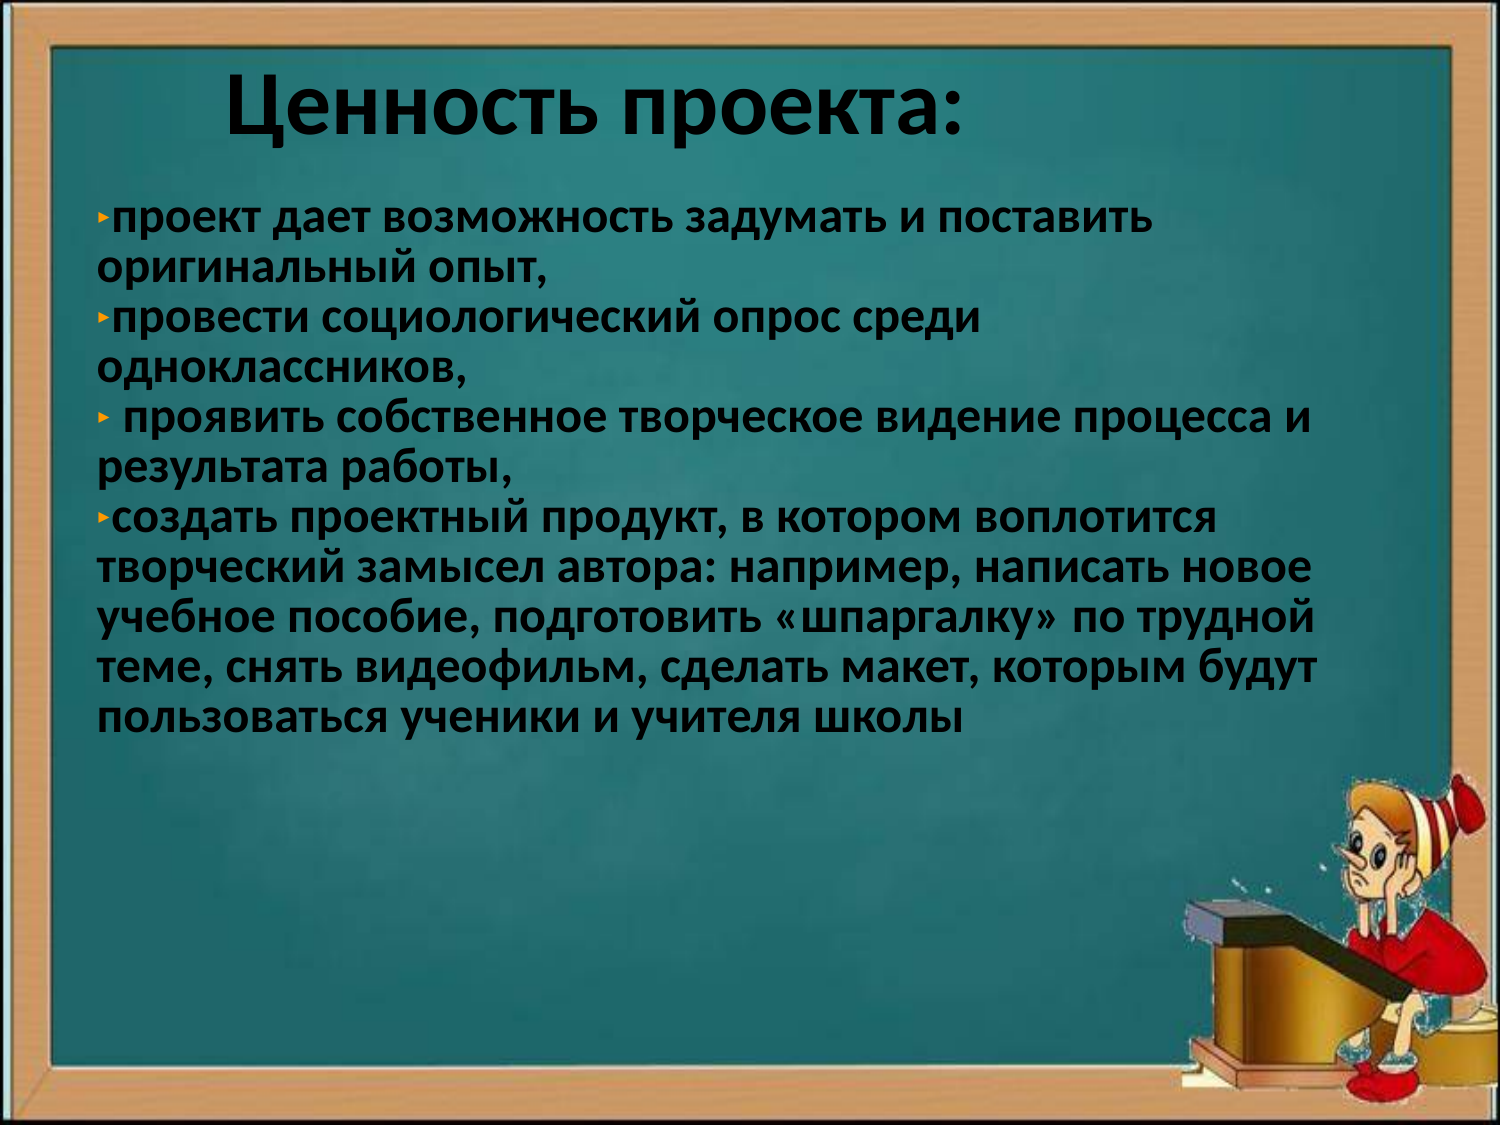

#
Ценность проекта:
проект дает возможность задумать и поставить оригинальный опыт,
провести социологический опрос среди одноклассников,
 проявить собственное творческое видение процесса и результата работы,
создать проектный продукт, в котором воплотится творческий замысел автора: например, написать новое учебное пособие, подготовить «шпаргалку» по трудной теме, снять видеофильм, сделать макет, которым будут пользоваться ученики и учителя школы